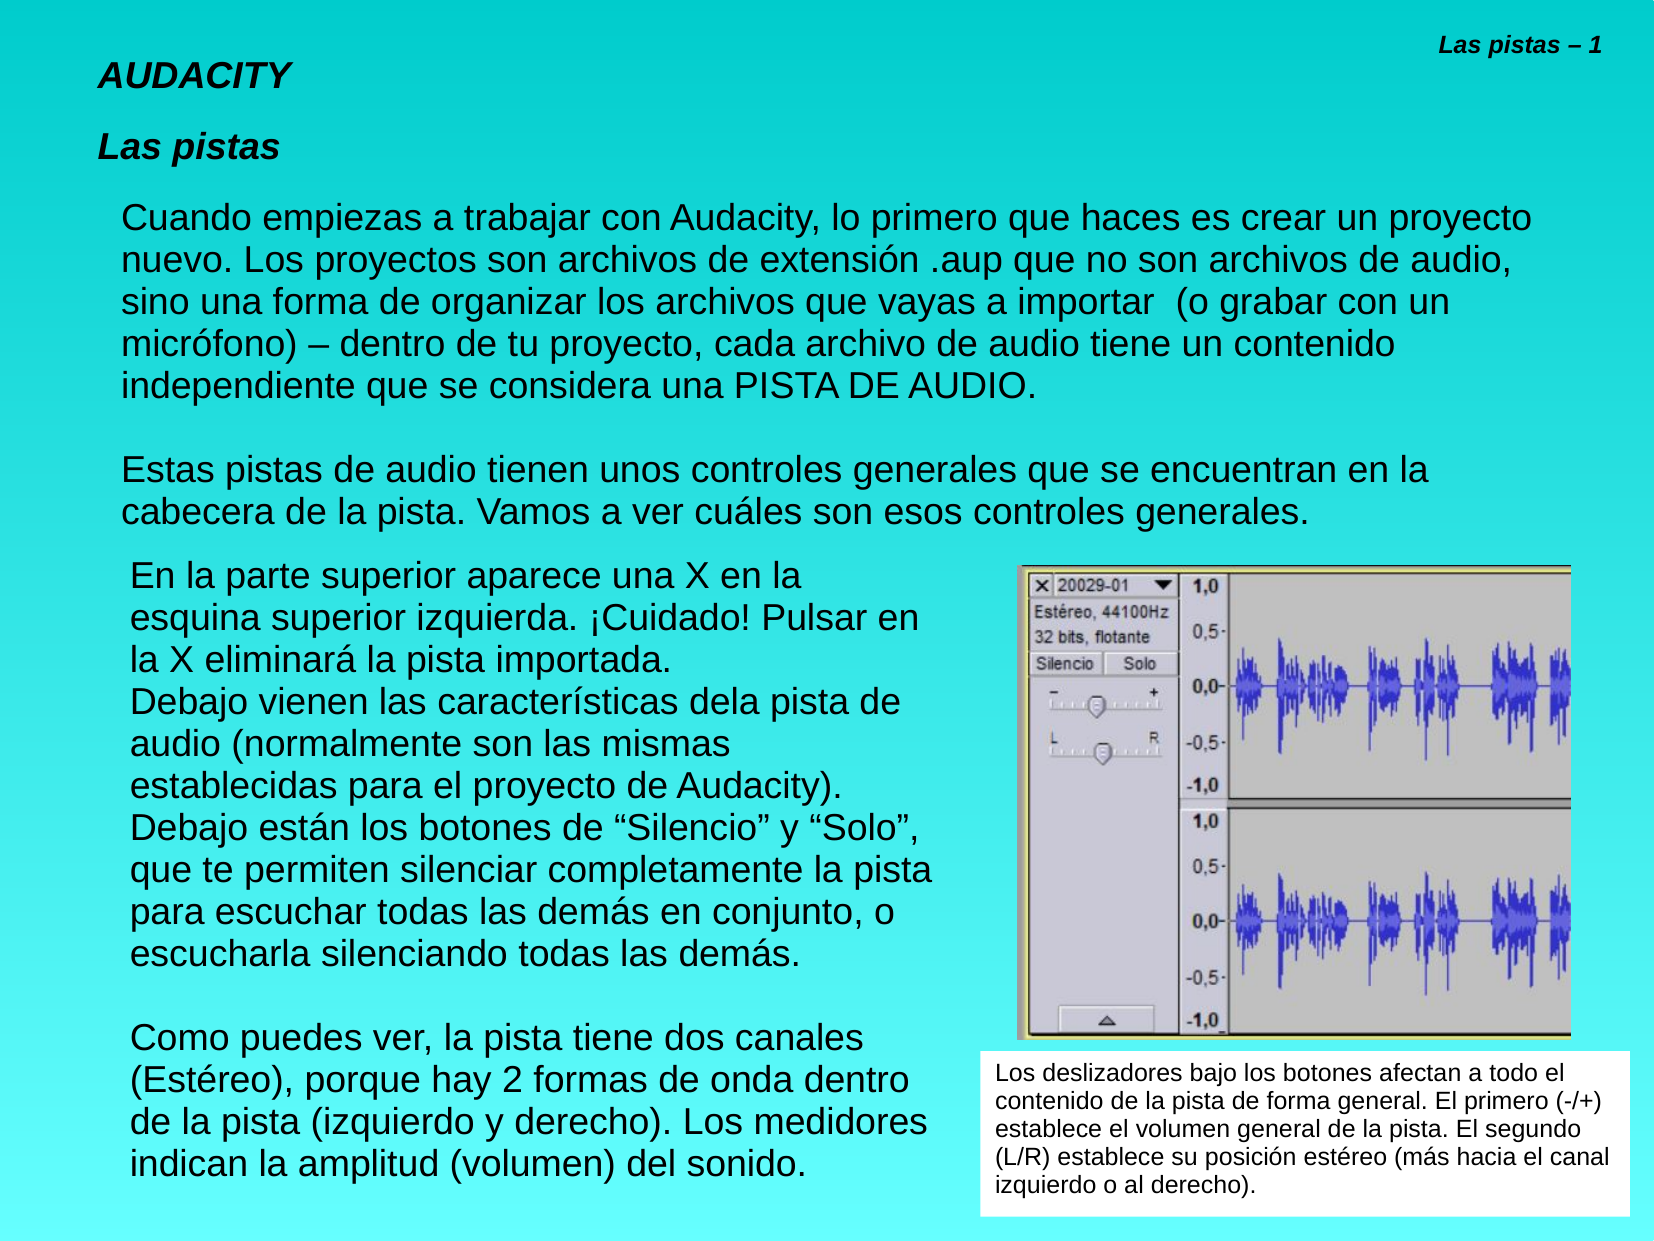

Las pistas – 1
AUDACITY
Las pistas
Cuando empiezas a trabajar con Audacity, lo primero que haces es crear un proyecto nuevo. Los proyectos son archivos de extensión .aup que no son archivos de audio, sino una forma de organizar los archivos que vayas a importar (o grabar con un micrófono) – dentro de tu proyecto, cada archivo de audio tiene un contenido independiente que se considera una PISTA DE AUDIO.
Estas pistas de audio tienen unos controles generales que se encuentran en la cabecera de la pista. Vamos a ver cuáles son esos controles generales.
En la parte superior aparece una X en la esquina superior izquierda. ¡Cuidado! Pulsar en la X eliminará la pista importada.
Debajo vienen las características dela pista de audio (normalmente son las mismas establecidas para el proyecto de Audacity). Debajo están los botones de “Silencio” y “Solo”, que te permiten silenciar completamente la pista para escuchar todas las demás en conjunto, o escucharla silenciando todas las demás.
Como puedes ver, la pista tiene dos canales (Estéreo), porque hay 2 formas de onda dentro de la pista (izquierdo y derecho). Los medidores indican la amplitud (volumen) del sonido.
Los deslizadores bajo los botones afectan a todo el contenido de la pista de forma general. El primero (-/+) establece el volumen general de la pista. El segundo (L/R) establece su posición estéreo (más hacia el canal izquierdo o al derecho).